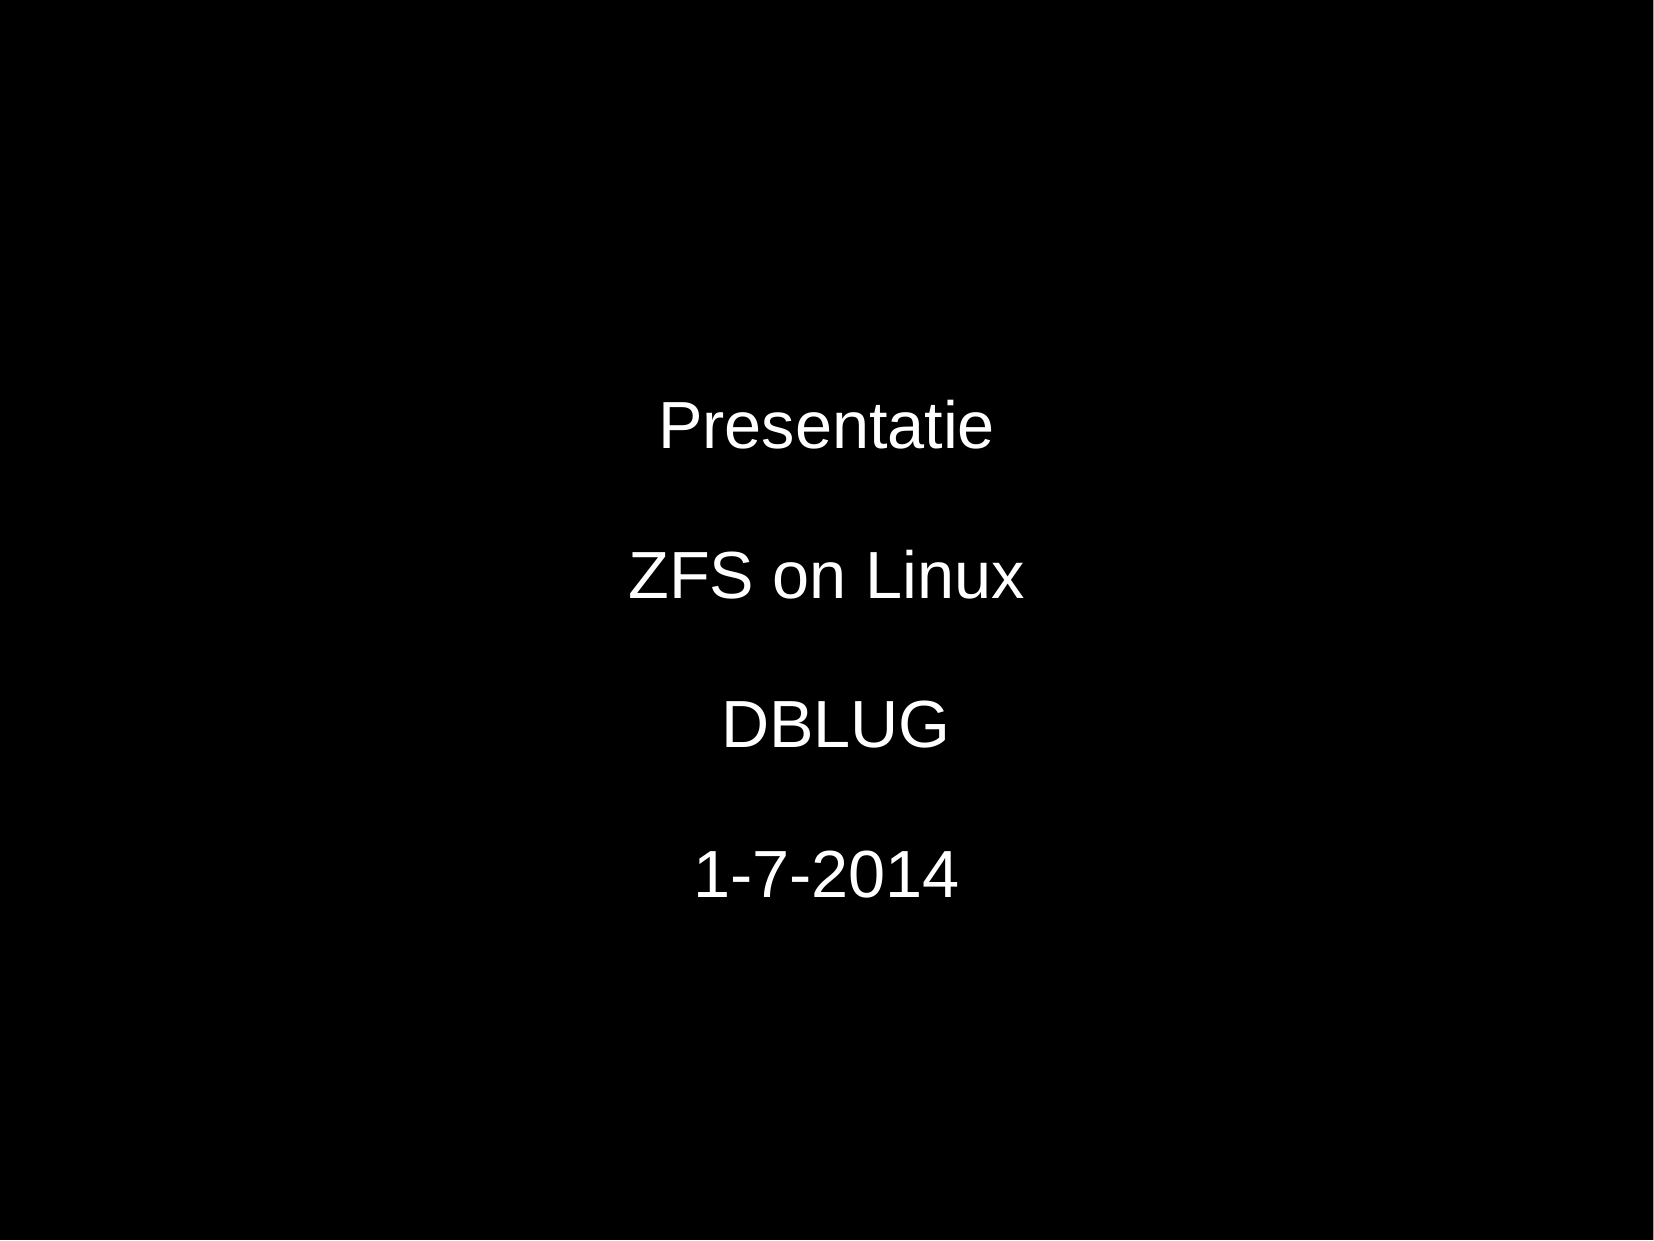

#
Presentatie
ZFS on Linux
 DBLUG
1-7-2014